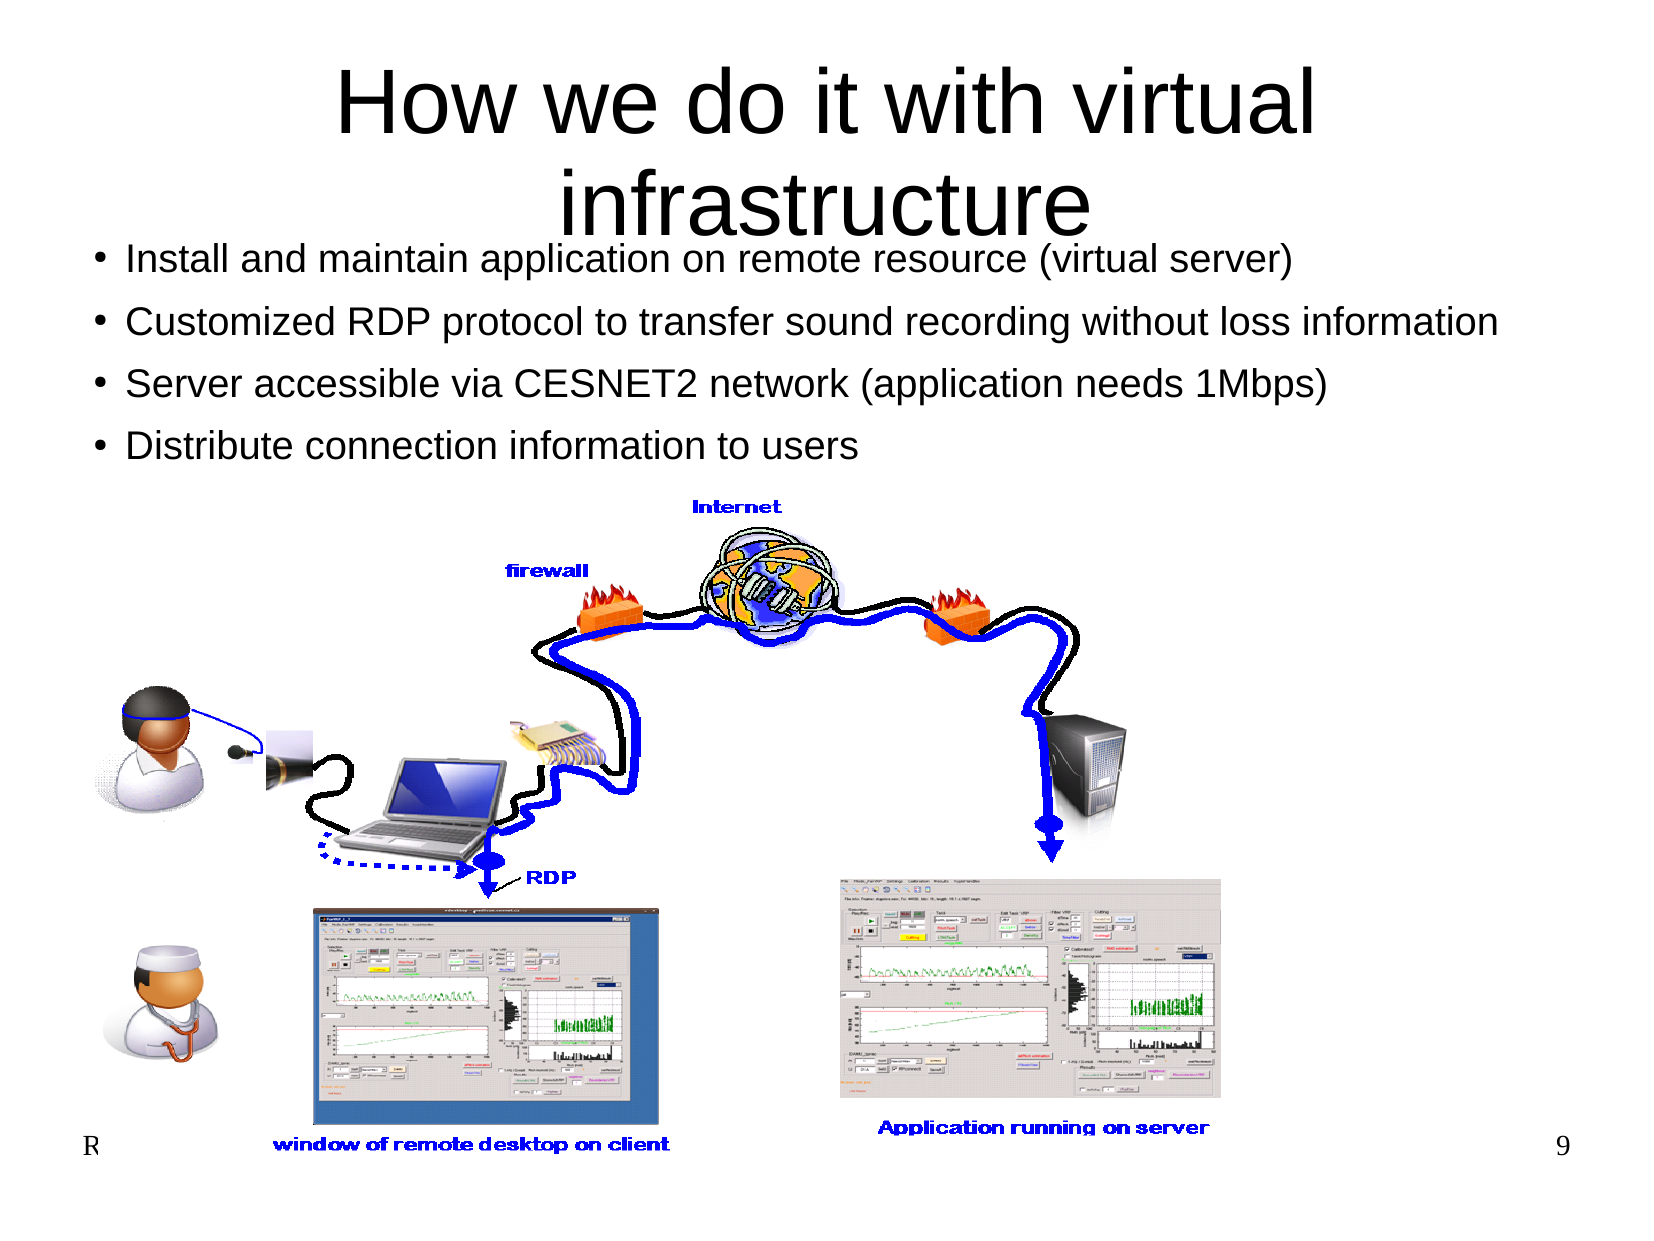

# How we do it with virtual infrastructure
Install and maintain application on remote resource (virtual server)
Customized RDP protocol to transfer sound recording without loss information
Server accessible via CESNET2 network (application needs 1Mbps)
Distribute connection information to users
Real time analysis ...
EGI Technical Forum Prague 2012
9